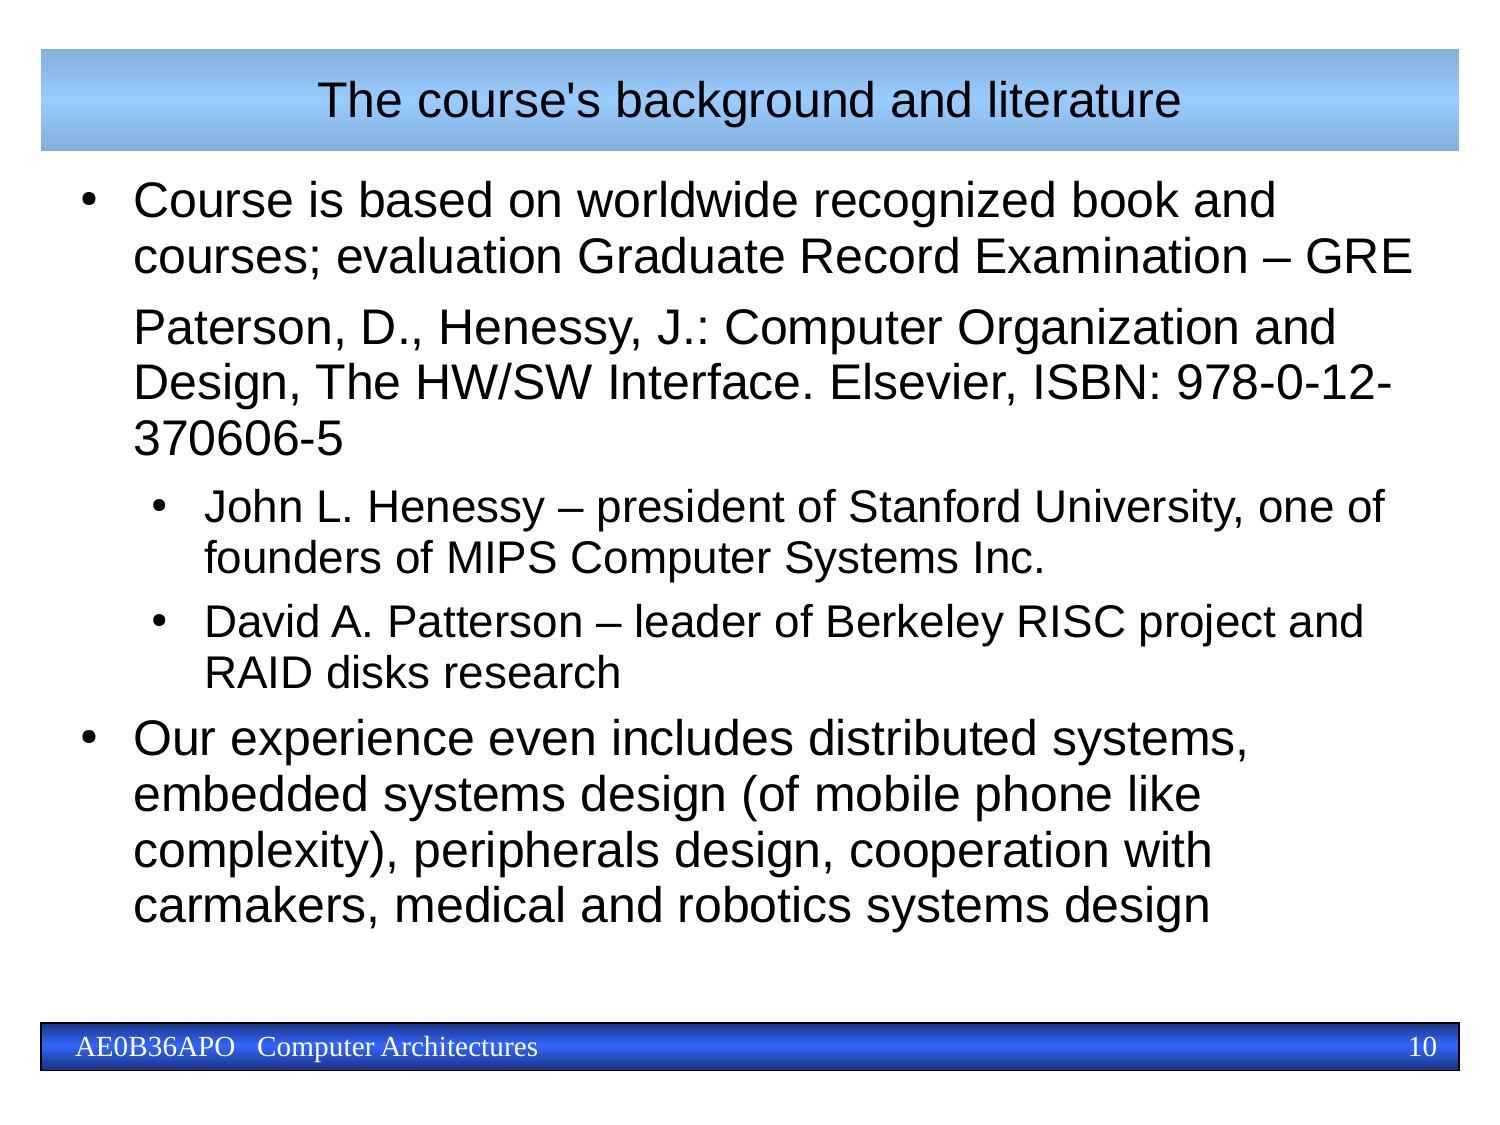

# The course's background and literature
Course is based on worldwide recognized book and courses; evaluation Graduate Record Examination – GRE
Paterson, D., Henessy, J.: Computer Organization and Design, The HW/SW Interface. Elsevier, ISBN: 978-0-12-370606-5
John L. Henessy – president of Stanford University, one of founders of MIPS Computer Systems Inc.
David A. Patterson – leader of Berkeley RISC project and RAID disks research
Our experience even includes distributed systems, embedded systems design (of mobile phone like complexity), peripherals design, cooperation with carmakers, medical and robotics systems design
AE0B36APO Computer Architectures
10